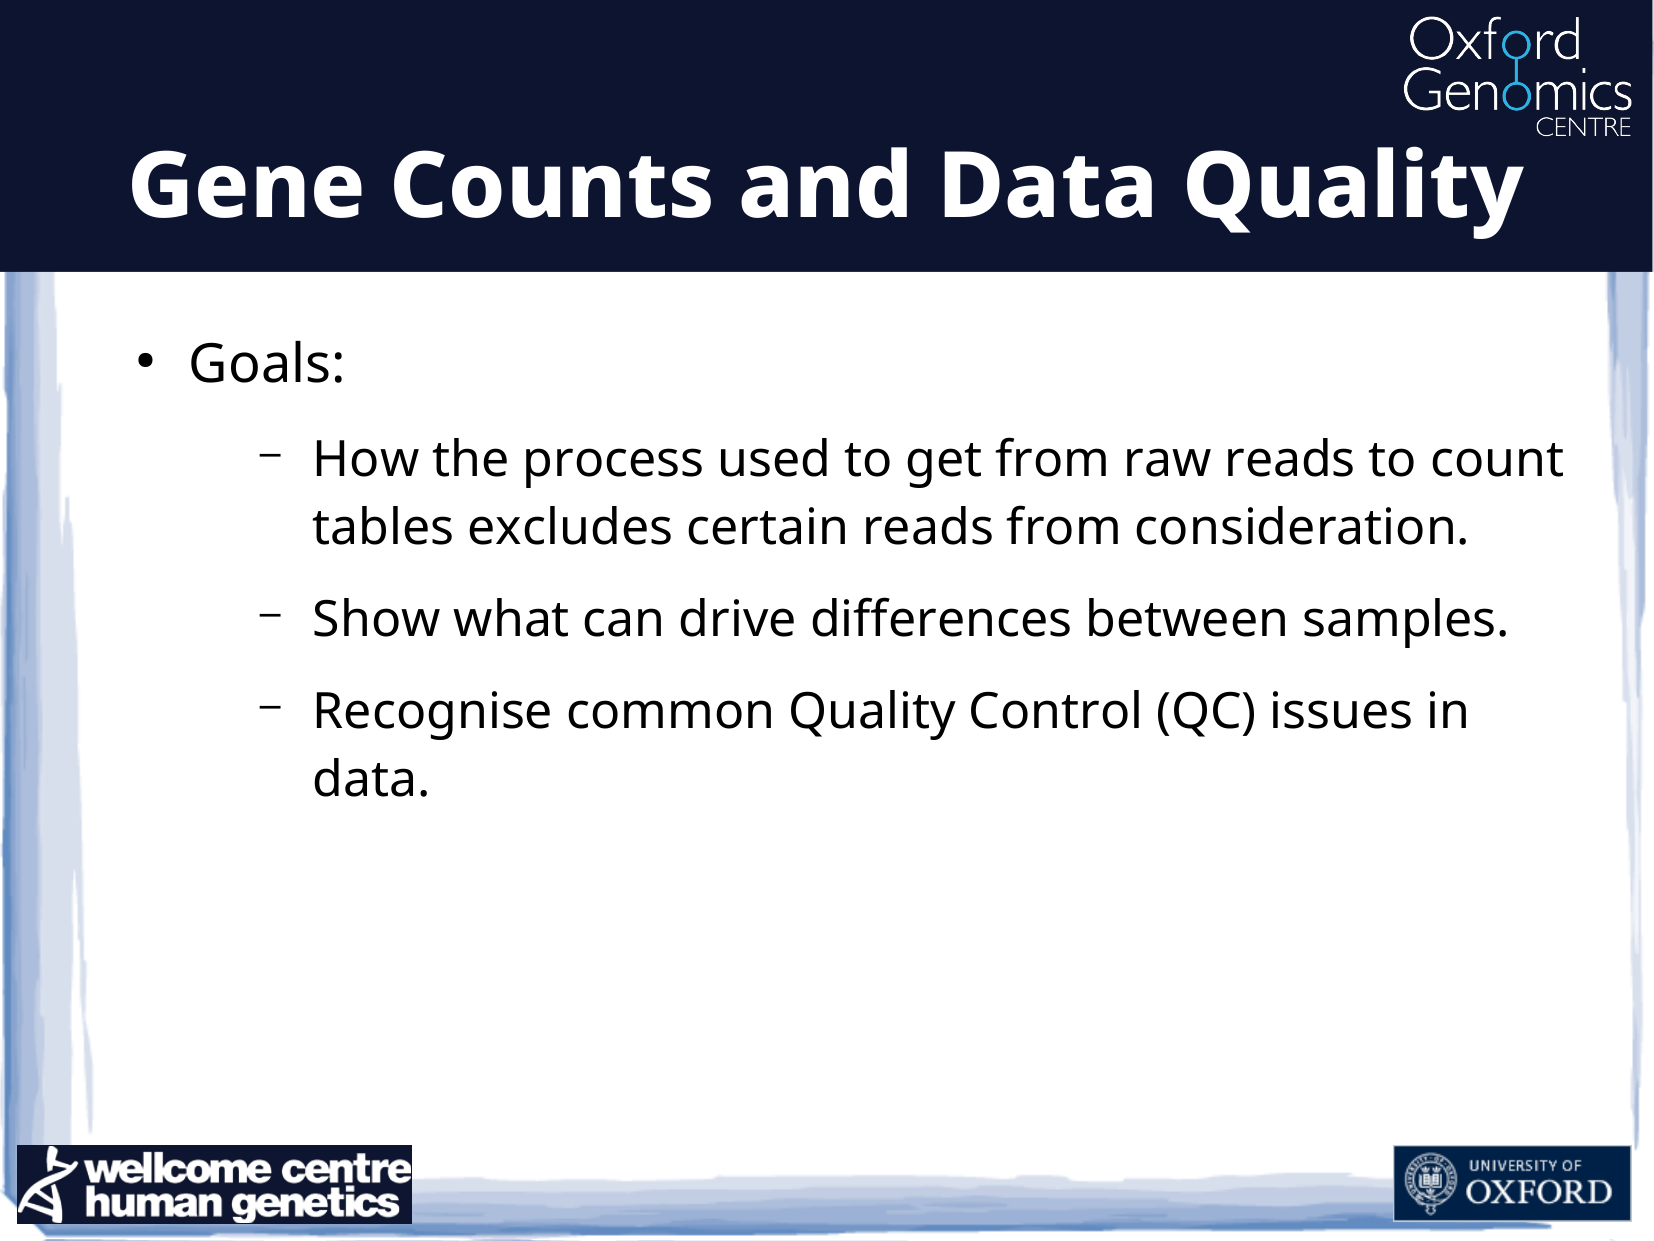

# Gene Counts and Data Quality
Goals:
How the process used to get from raw reads to count tables excludes certain reads from consideration.
Show what can drive differences between samples.
Recognise common Quality Control (QC) issues in data.